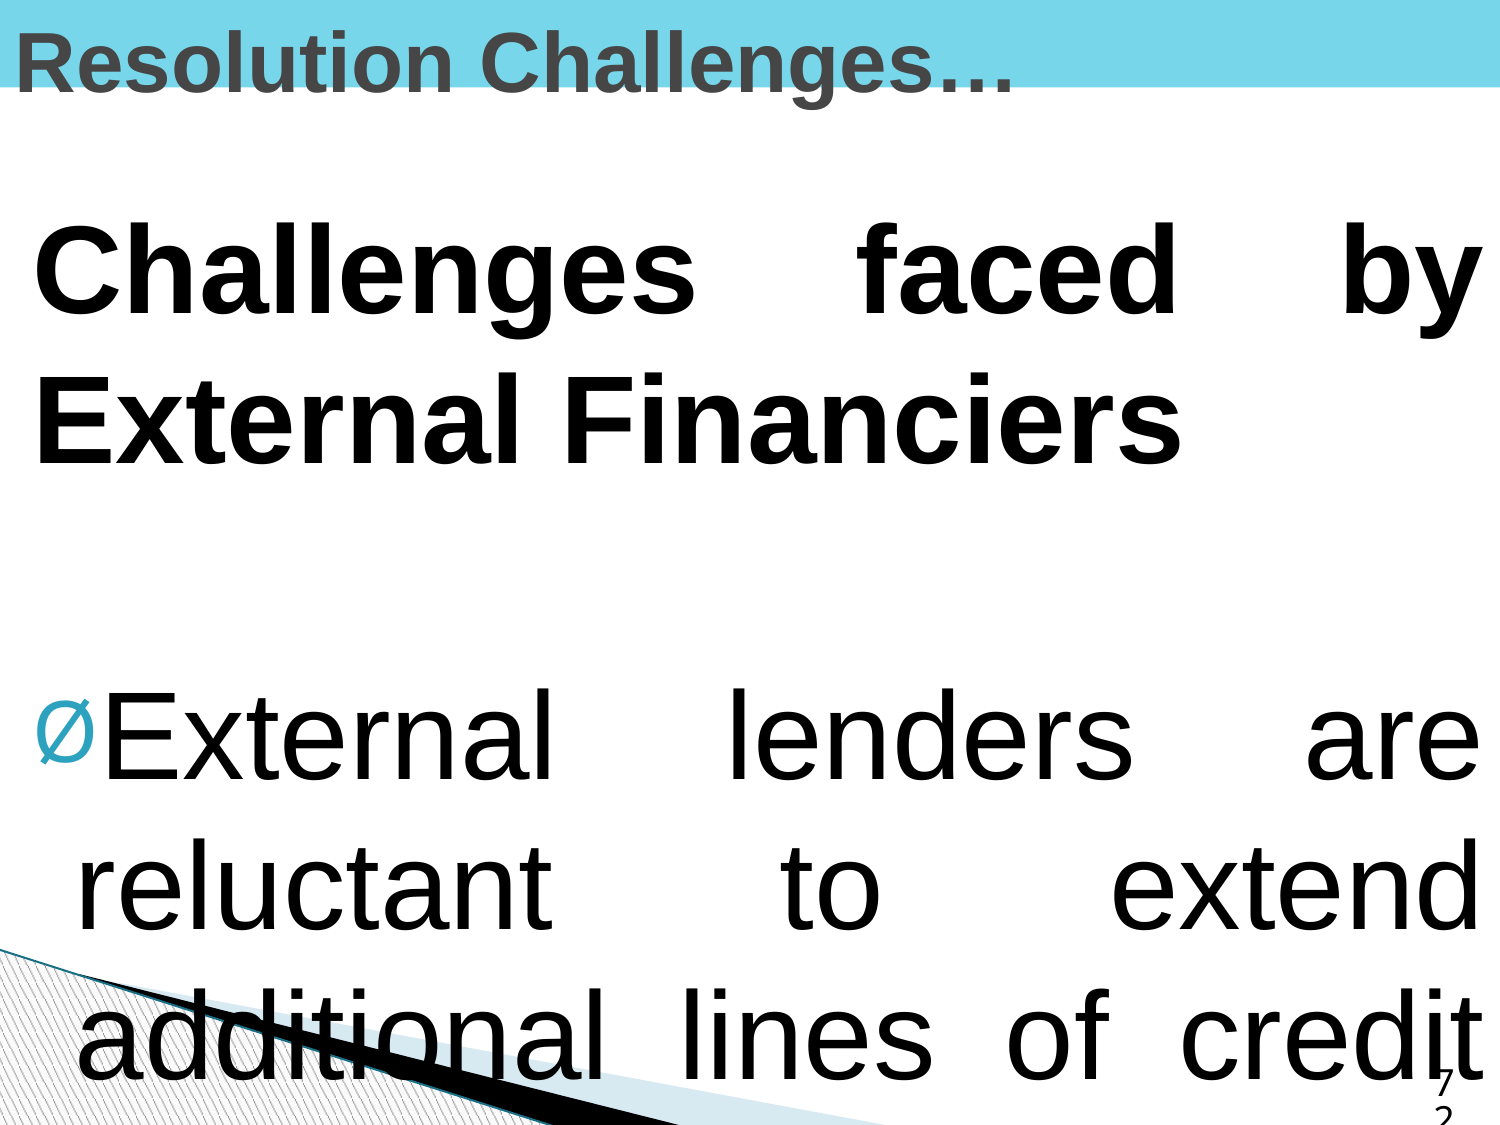

Resolution Challenges…
# Challenges faced by External Financiers
External lenders are reluctant to extend additional lines of credit and loan facilities
Do they support the resuscitation plan?
What is the value of their security?
Do they approve post-resuscitation finance to keep the bank alive?
Are they better off in a liquidation situation?
Will the exposure affect the country risk and lending to other local institutions?